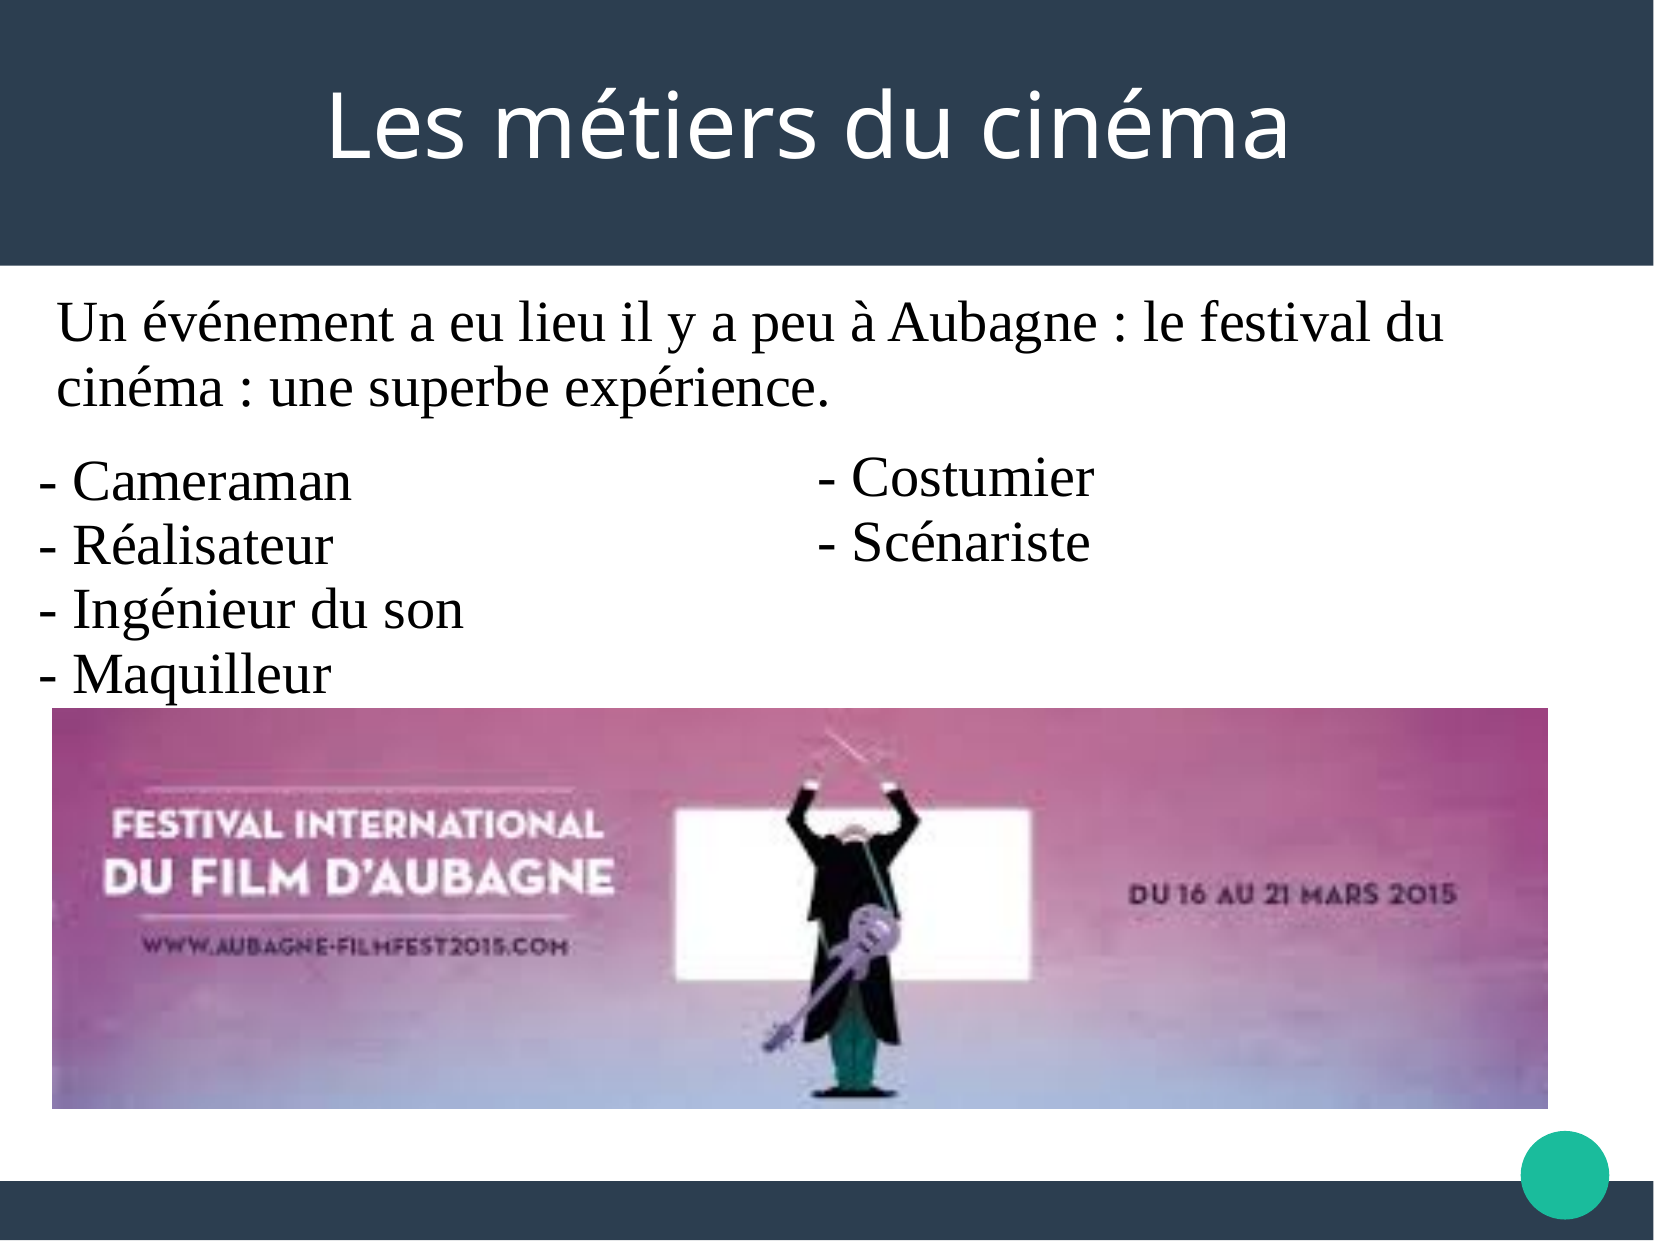

Les métiers du cinéma
Un événement a eu lieu il y a peu à Aubagne : le festival du cinéma : une superbe expérience.
#
- Costumier
- Scénariste
- Cameraman
- Réalisateur
- Ingénieur du son
- Maquilleur